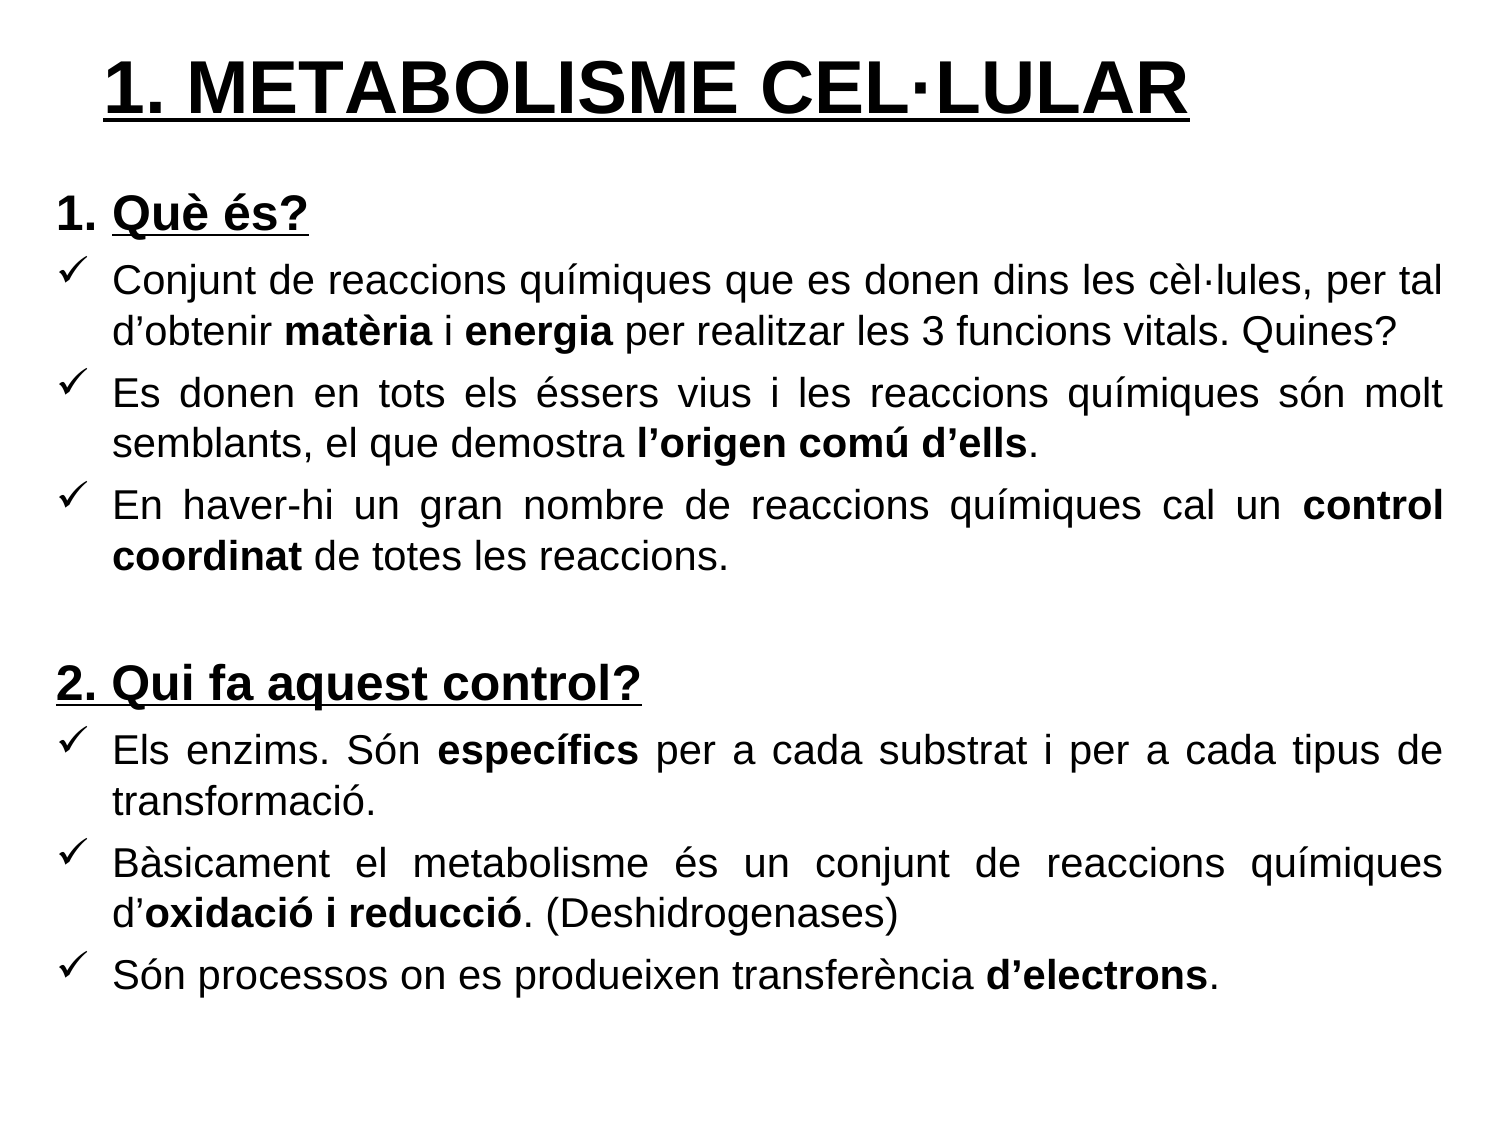

1. METABOLISME CEL·LULAR
Què és?
Conjunt de reaccions químiques que es donen dins les cèl·lules, per tal d’obtenir matèria i energia per realitzar les 3 funcions vitals. Quines?
Es donen en tots els éssers vius i les reaccions químiques són molt semblants, el que demostra l’origen comú d’ells.
En haver-hi un gran nombre de reaccions químiques cal un control coordinat de totes les reaccions.
2. Qui fa aquest control?
Els enzims. Són específics per a cada substrat i per a cada tipus de transformació.
Bàsicament el metabolisme és un conjunt de reaccions químiques d’oxidació i reducció. (Deshidrogenases)
Són processos on es produeixen transferència d’electrons.